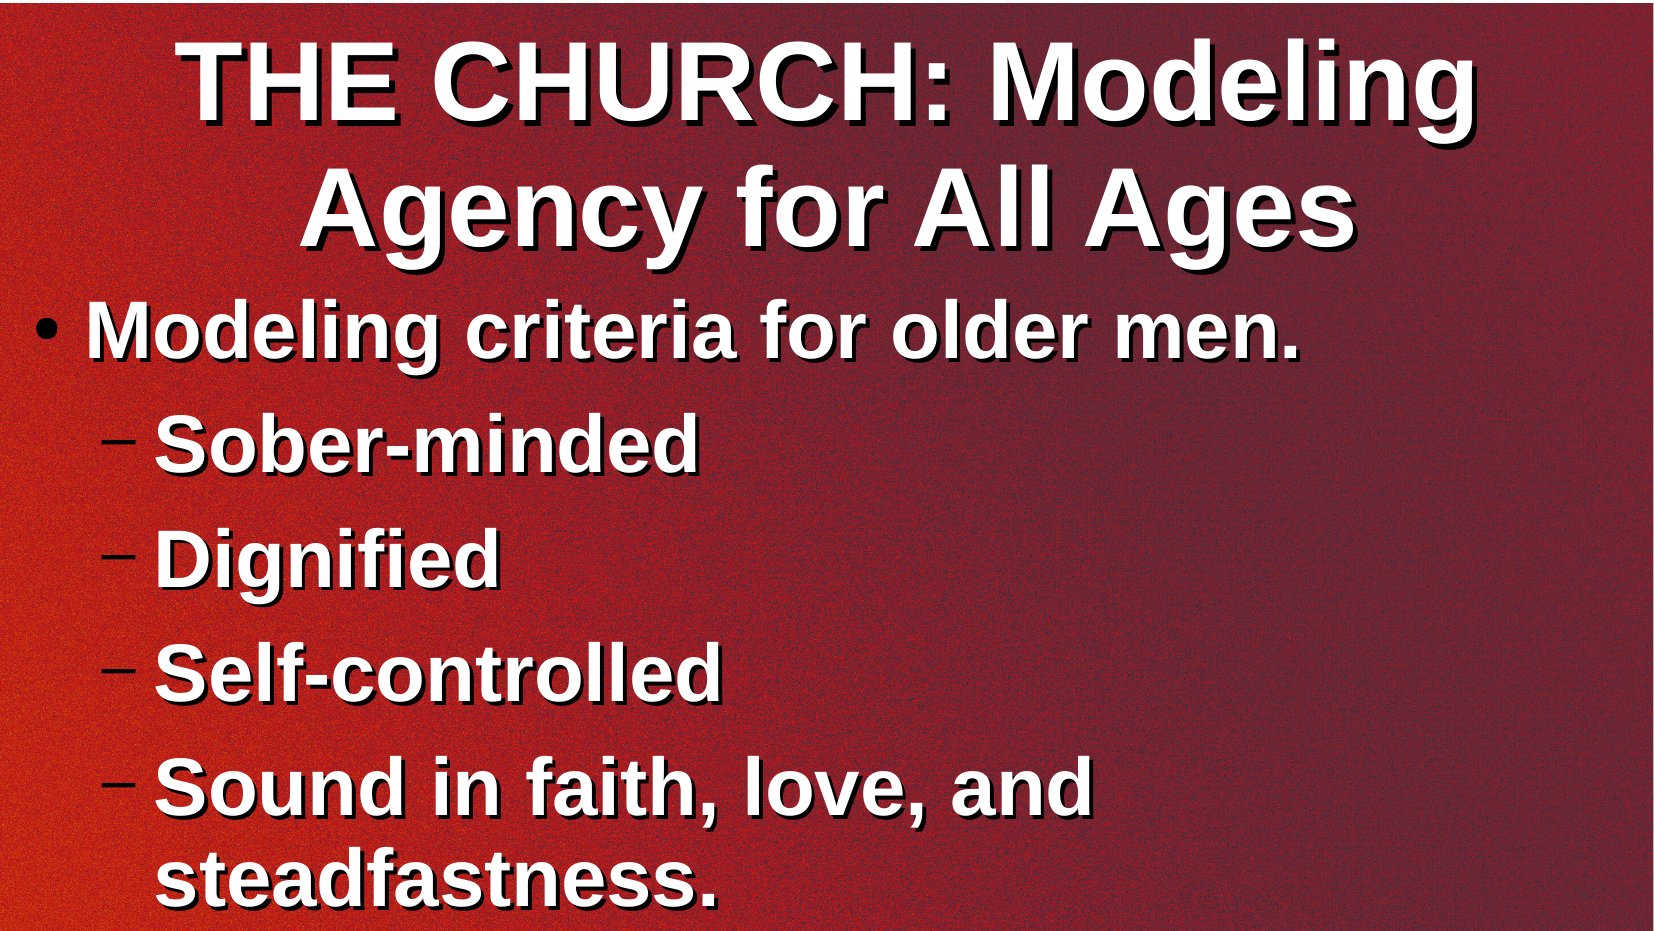

# THE CHURCH: Modeling Agency for All Ages
Modeling criteria for older men.
Sober-minded
Dignified
Self-controlled
Sound in faith, love, and steadfastness.